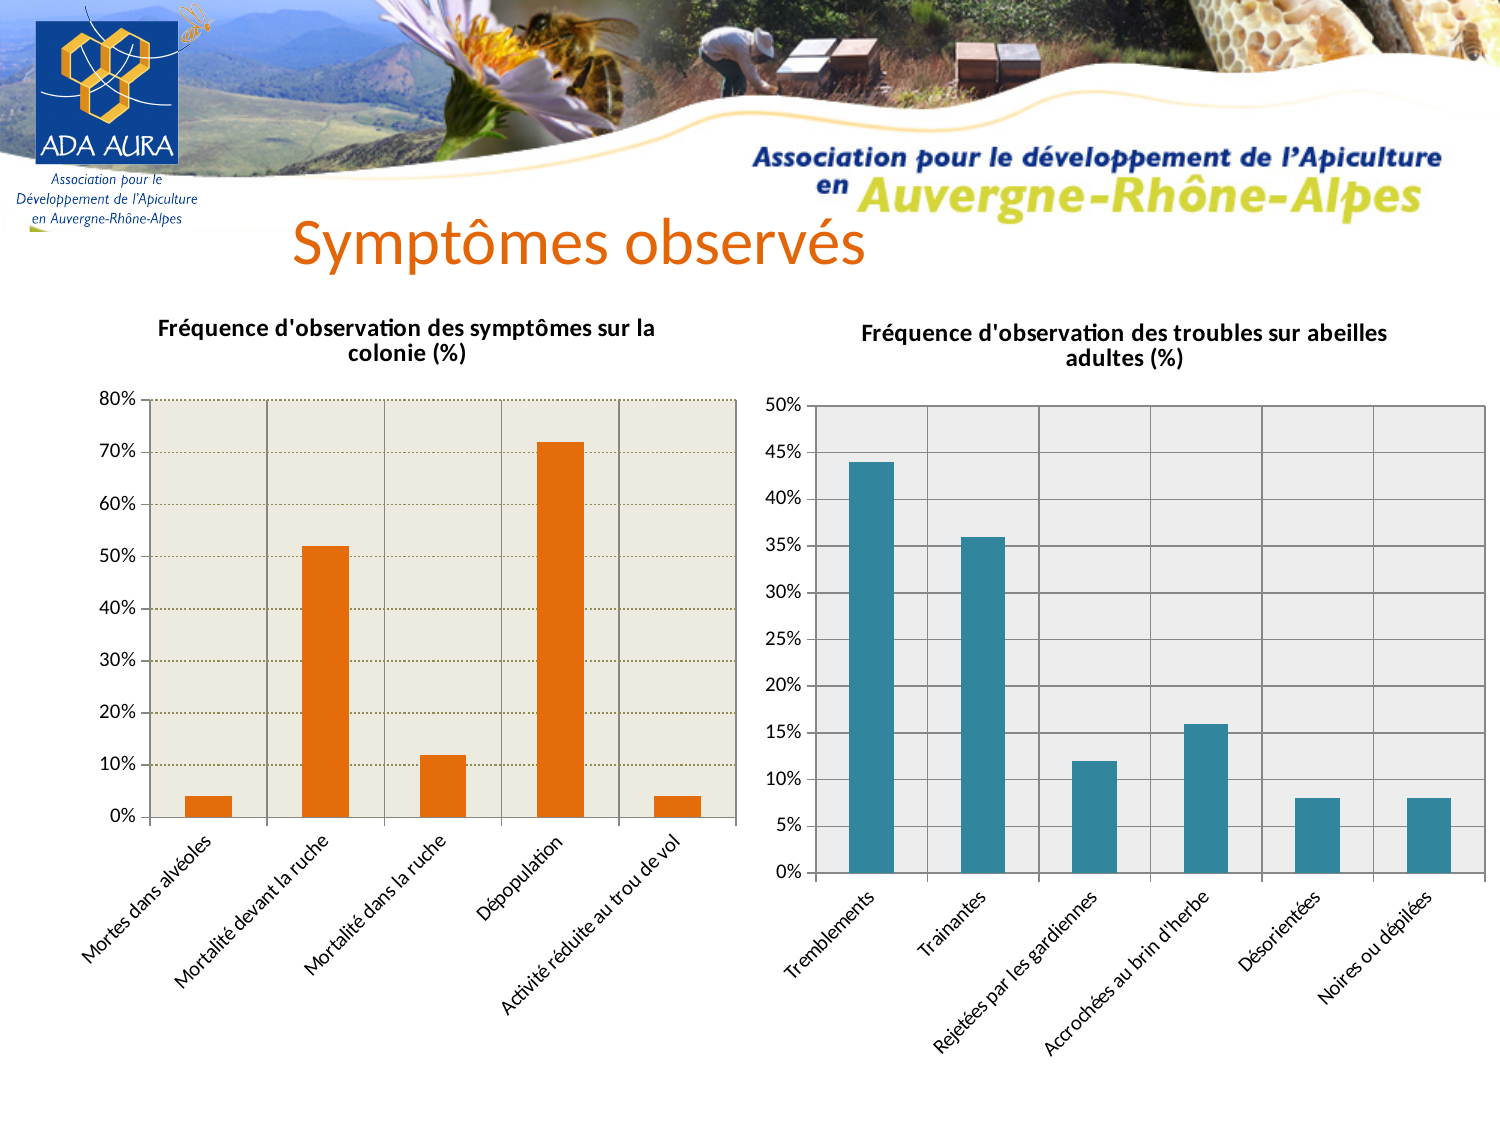

Symptômes observés
### Chart: Fréquence d'observation des symptômes sur la colonie (%)
| Category | |
|---|---|
| Mortes dans alvéoles | 0.04 |
| Mortalité devant la ruche | 0.52 |
| Mortalité dans la ruche | 0.12 |
| Dépopulation | 0.72 |
| Activité réduite au trou de vol | 0.04 |
### Chart: Fréquence d'observation des troubles sur abeilles adultes (%)
| Category | |
|---|---|
| Tremblements | 0.44 |
| Trainantes | 0.36 |
| Rejetées par les gardiennes | 0.12 |
| Accrochées au brin d'herbe | 0.16 |
| Désorientées | 0.08 |
| Noires ou dépilées | 0.08 |